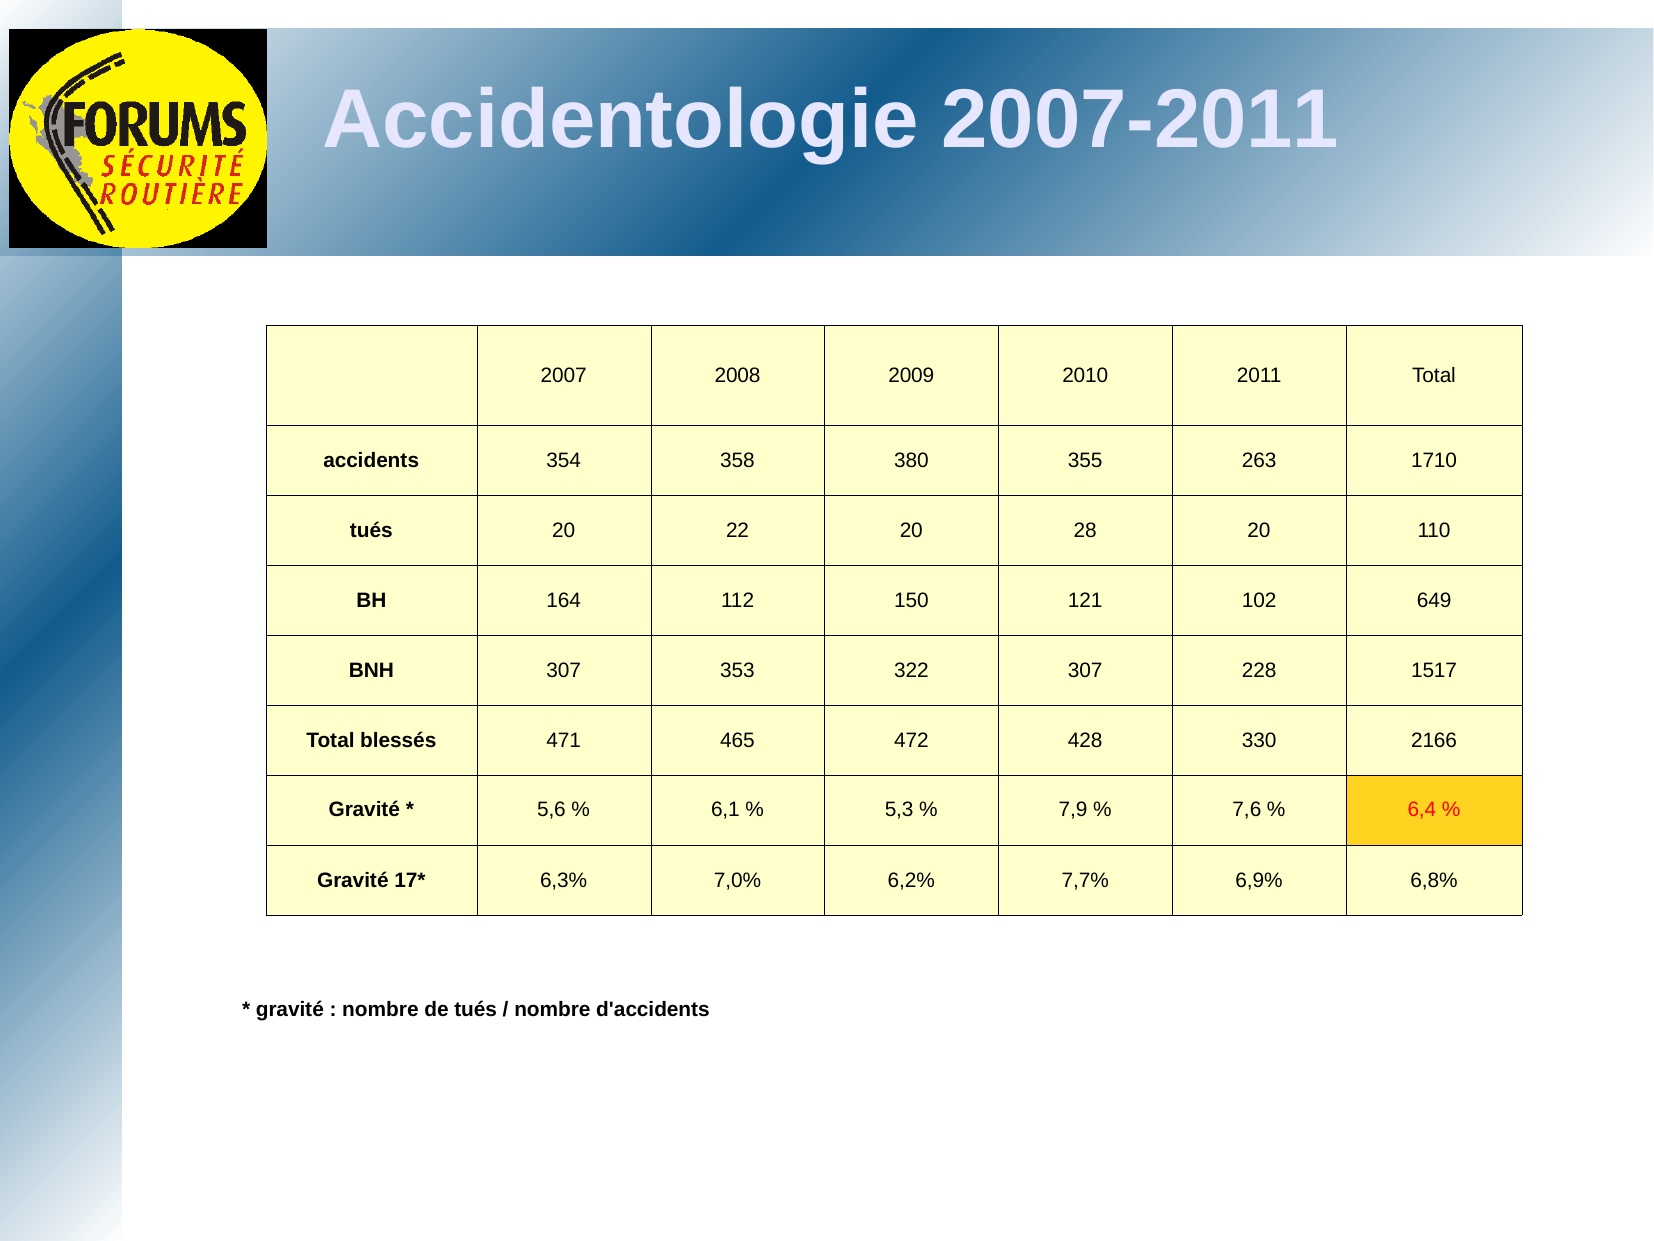

# Accidentologie 2007-2011
| | 2007 | 2008 | 2009 | 2010 | 2011 | Total |
| --- | --- | --- | --- | --- | --- | --- |
| accidents | 354 | 358 | 380 | 355 | 263 | 1710 |
| tués | 20 | 22 | 20 | 28 | 20 | 110 |
| BH | 164 | 112 | 150 | 121 | 102 | 649 |
| BNH | 307 | 353 | 322 | 307 | 228 | 1517 |
| Total blessés | 471 | 465 | 472 | 428 | 330 | 2166 |
| Gravité \* | 5,6 % | 6,1 % | 5,3 % | 7,9 % | 7,6 % | 6,4 % |
| Gravité 17\* | 6,3% | 7,0% | 6,2% | 7,7% | 6,9% | 6,8% |
| \* gravité : nombre de tués / nombre d'accidents |
| --- |